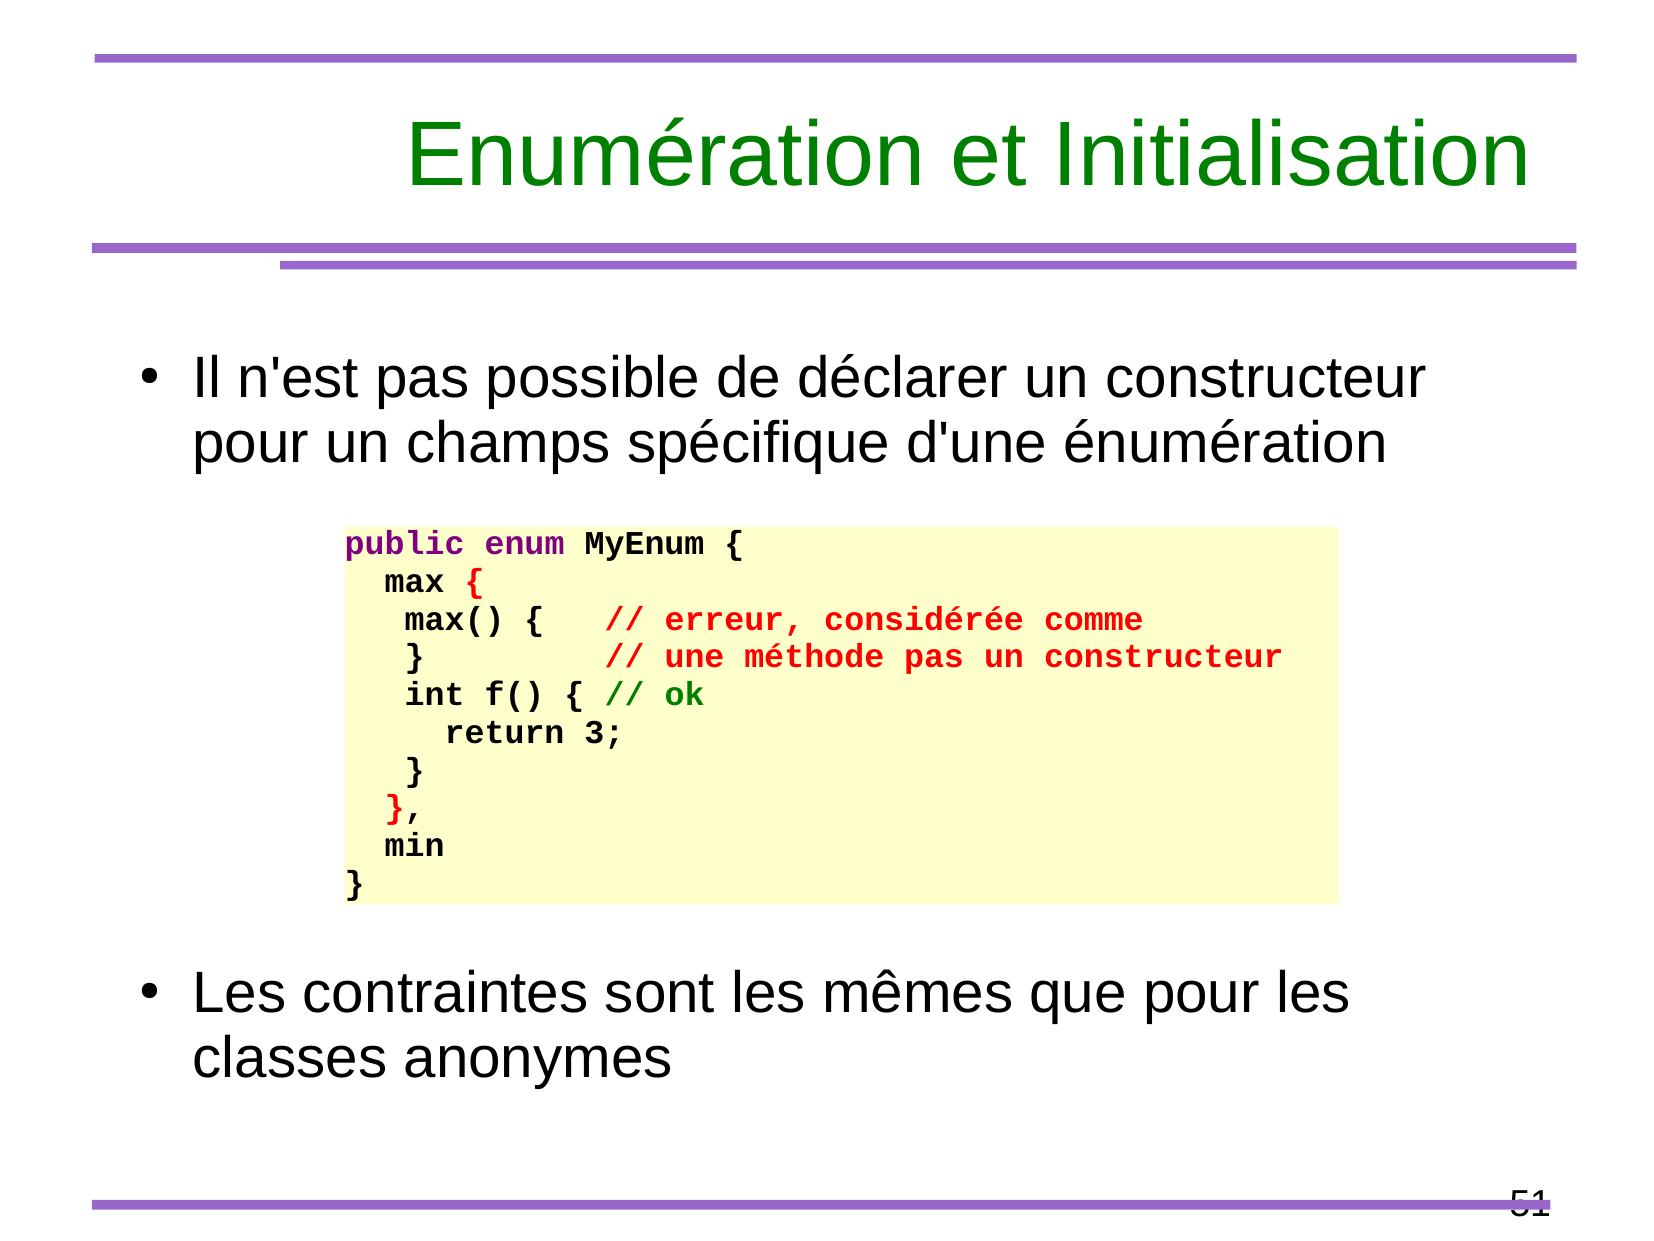

# Enumération et Initialisation
Il n'est pas possible de déclarer un constructeur pour un champs spécifique d'une énumération
Les contraintes sont les mêmes que pour les classes anonymes
public enum MyEnum {
 max {
 max() { // erreur, considérée comme
 } // une méthode pas un constructeur
 int f() { // ok
 return 3;
 }
 },
 min
}